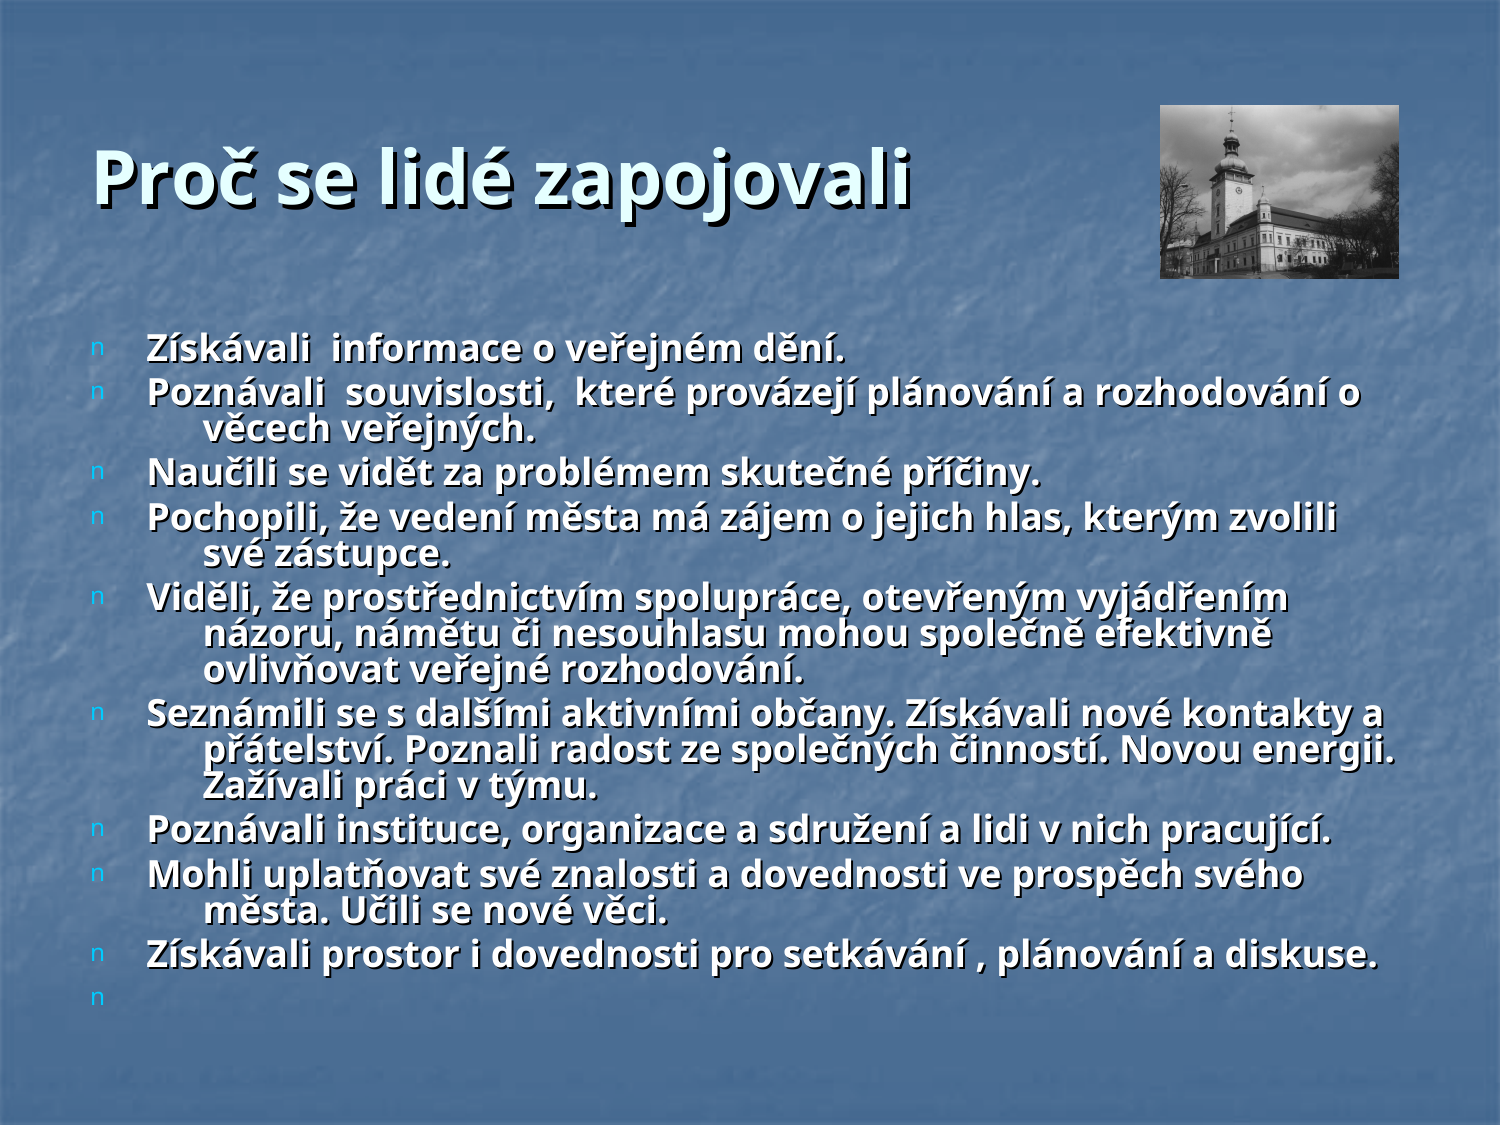

# Proč se lidé zapojovali
Získávali informace o veřejném dění.
Poznávali souvislosti, které provázejí plánování a rozhodování o věcech veřejných.
Naučili se vidět za problémem skutečné příčiny.
Pochopili, že vedení města má zájem o jejich hlas, kterým zvolili své zástupce.
Viděli, že prostřednictvím spolupráce, otevřeným vyjádřením názoru, námětu či nesouhlasu mohou společně efektivně ovlivňovat veřejné rozhodování.
Seznámili se s dalšími aktivními občany. Získávali nové kontakty a přátelství. Poznali radost ze společných činností. Novou energii. Zažívali práci v týmu.
Poznávali instituce, organizace a sdružení a lidi v nich pracující.
Mohli uplatňovat své znalosti a dovednosti ve prospěch svého města. Učili se nové věci.
Získávali prostor i dovednosti pro setkávání , plánování a diskuse.